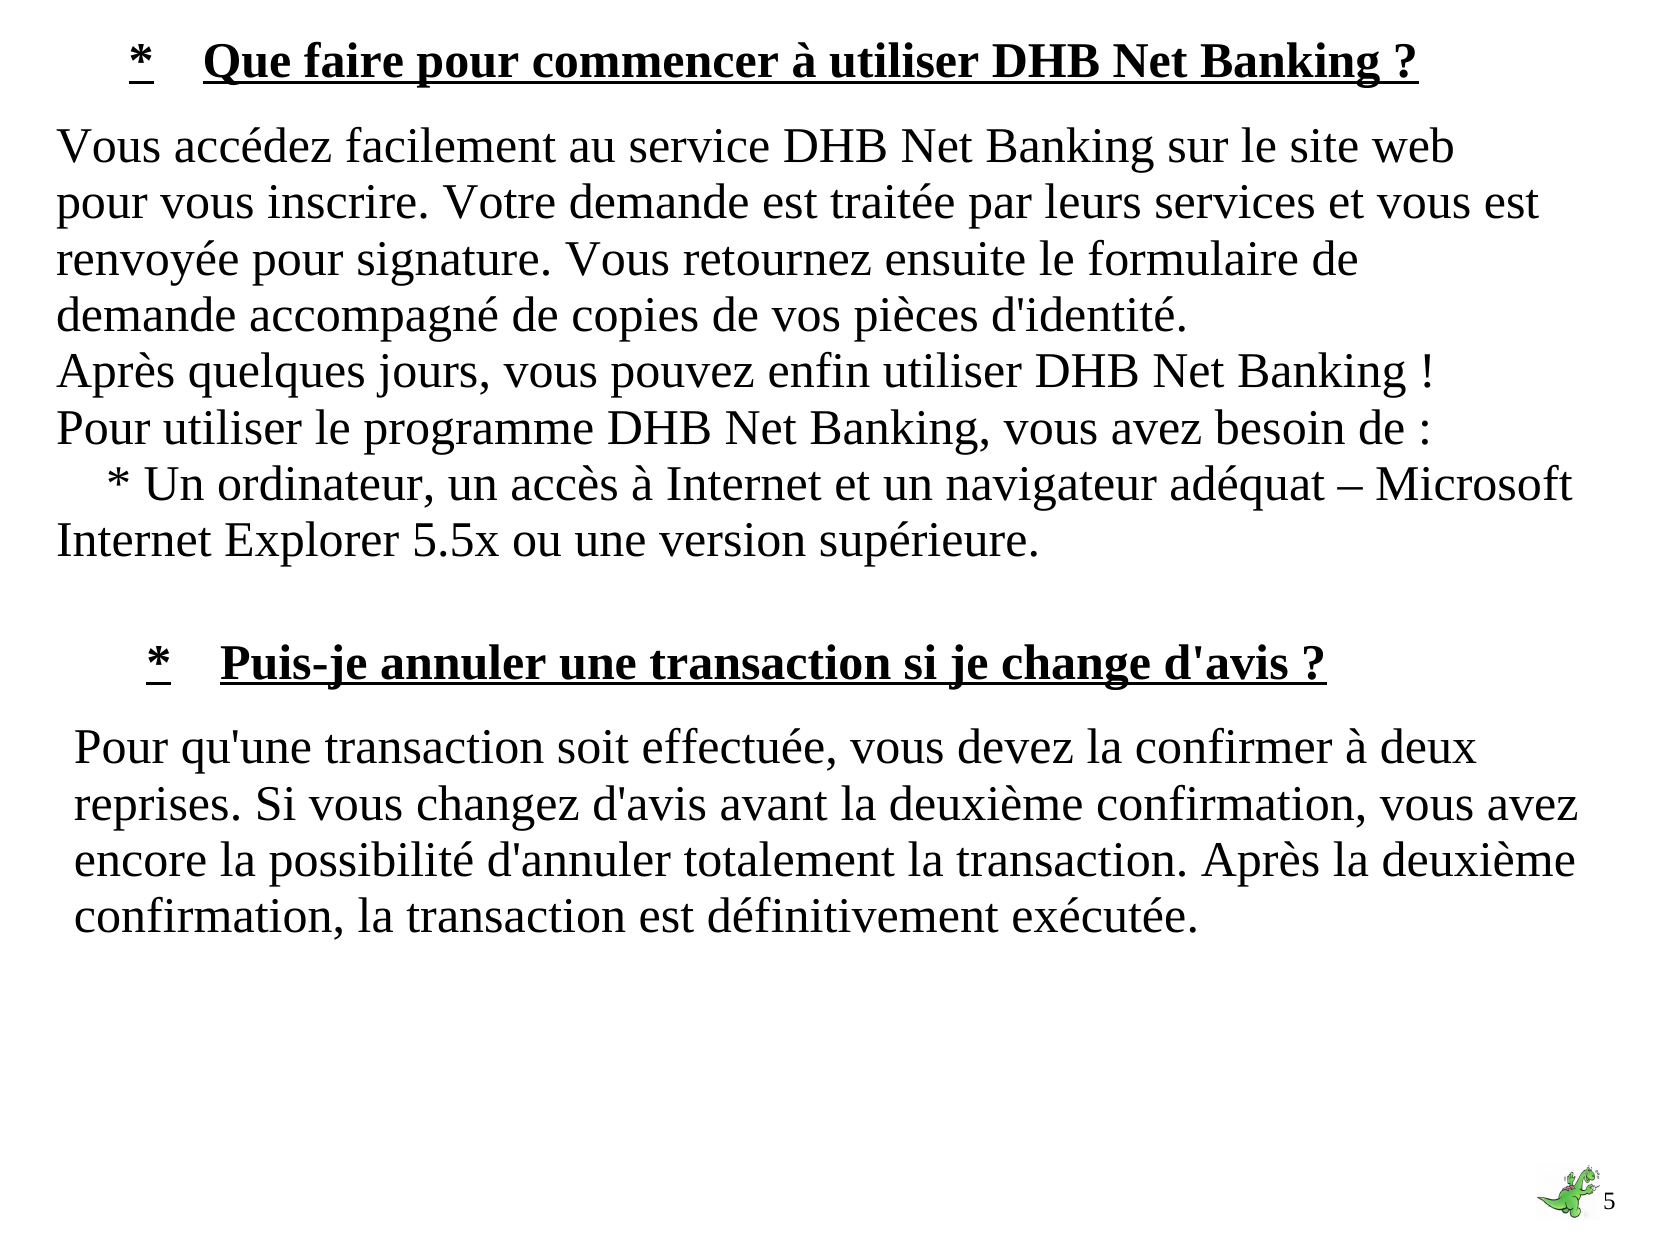

*	Que faire pour commencer à utiliser DHB Net Banking ?
Vous accédez facilement au service DHB Net Banking sur le site web
pour vous inscrire. Votre demande est traitée par leurs services et vous est
renvoyée pour signature. Vous retournez ensuite le formulaire de
demande accompagné de copies de vos pièces d'identité.
Après quelques jours, vous pouvez enfin utiliser DHB Net Banking !
Pour utiliser le programme DHB Net Banking, vous avez besoin de :
 * Un ordinateur, un accès à Internet et un navigateur adéquat – Microsoft
Internet Explorer 5.5x ou une version supérieure.
	*	Puis-je annuler une transaction si je change d'avis ?
Pour qu'une transaction soit effectuée, vous devez la confirmer à deux
reprises. Si vous changez d'avis avant la deuxième confirmation, vous avez
encore la possibilité d'annuler totalement la transaction. Après la deuxième
confirmation, la transaction est définitivement exécutée.
5